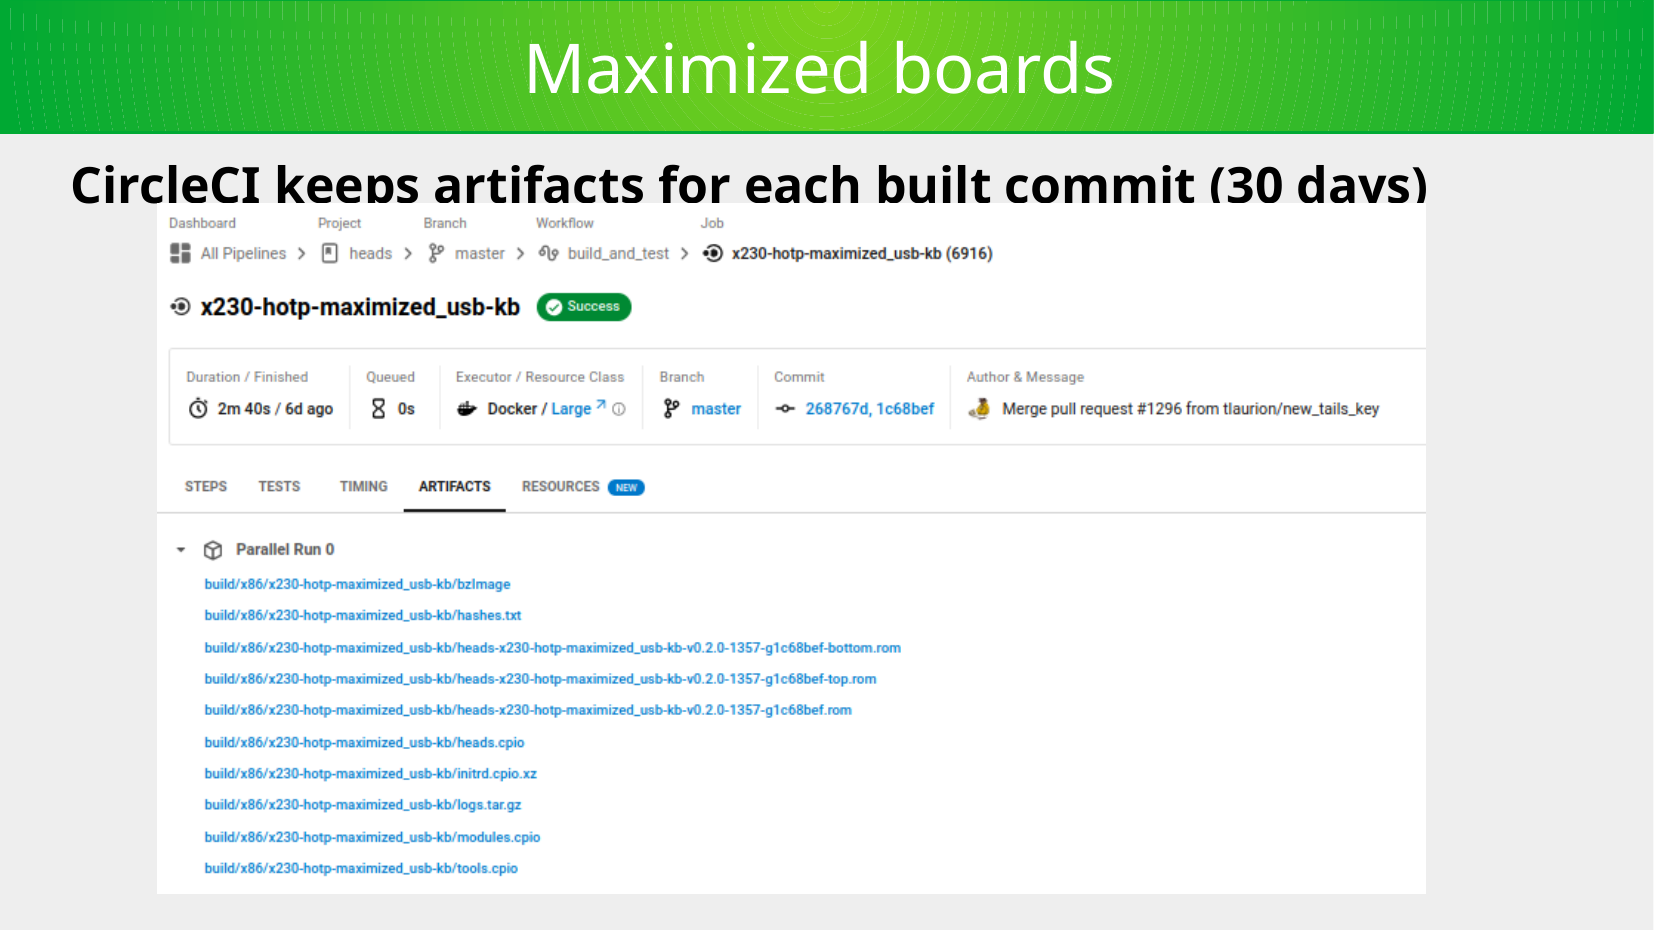

# Maximized boards
CircleCI keeps artifacts for each built commit (30 days)